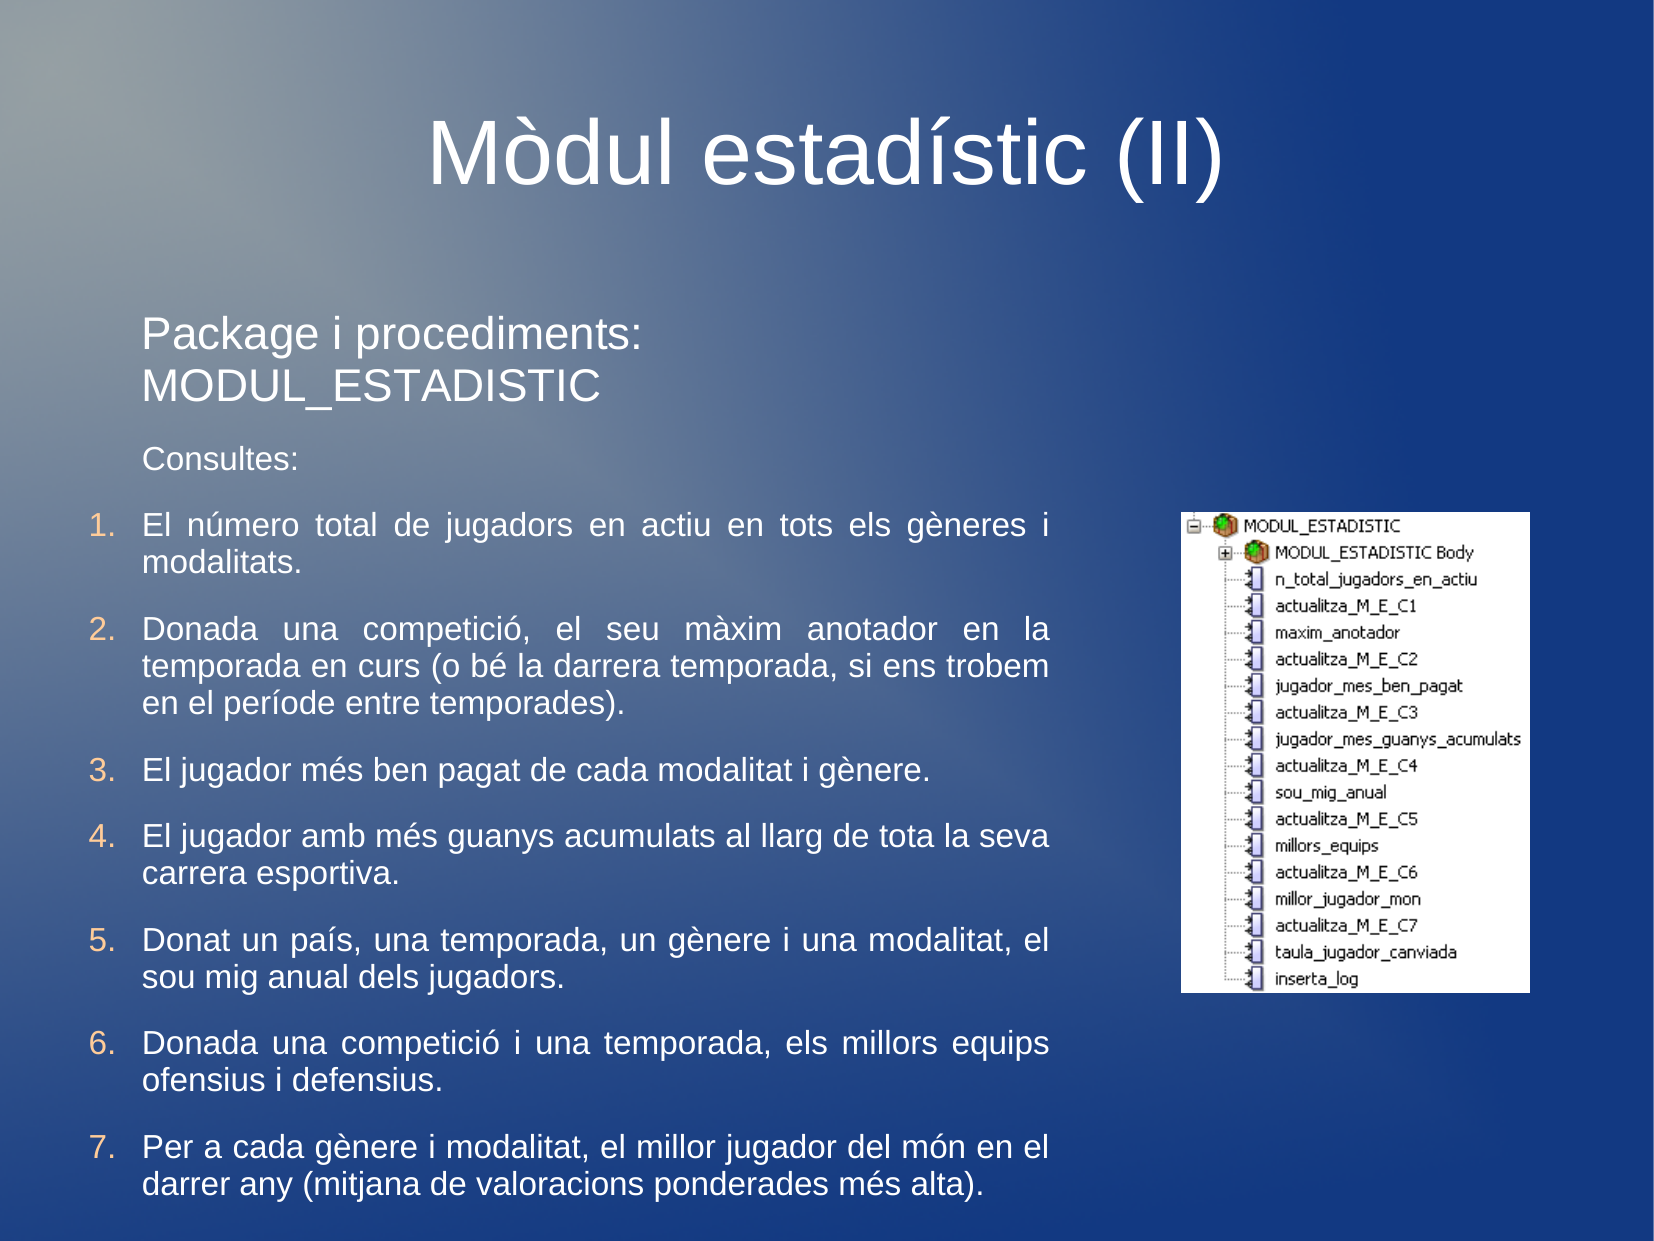

# Mòdul estadístic (II)
Package i procediments: MODUL_ESTADISTIC
Consultes:
El número total de jugadors en actiu en tots els gèneres i modalitats.
Donada una competició, el seu màxim anotador en la temporada en curs (o bé la darrera temporada, si ens trobem en el període entre temporades).
El jugador més ben pagat de cada modalitat i gènere.
El jugador amb més guanys acumulats al llarg de tota la seva carrera esportiva.
Donat un país, una temporada, un gènere i una modalitat, el sou mig anual dels jugadors.
Donada una competició i una temporada, els millors equips ofensius i defensius.
Per a cada gènere i modalitat, el millor jugador del món en el darrer any (mitjana de valoracions ponderades més alta).